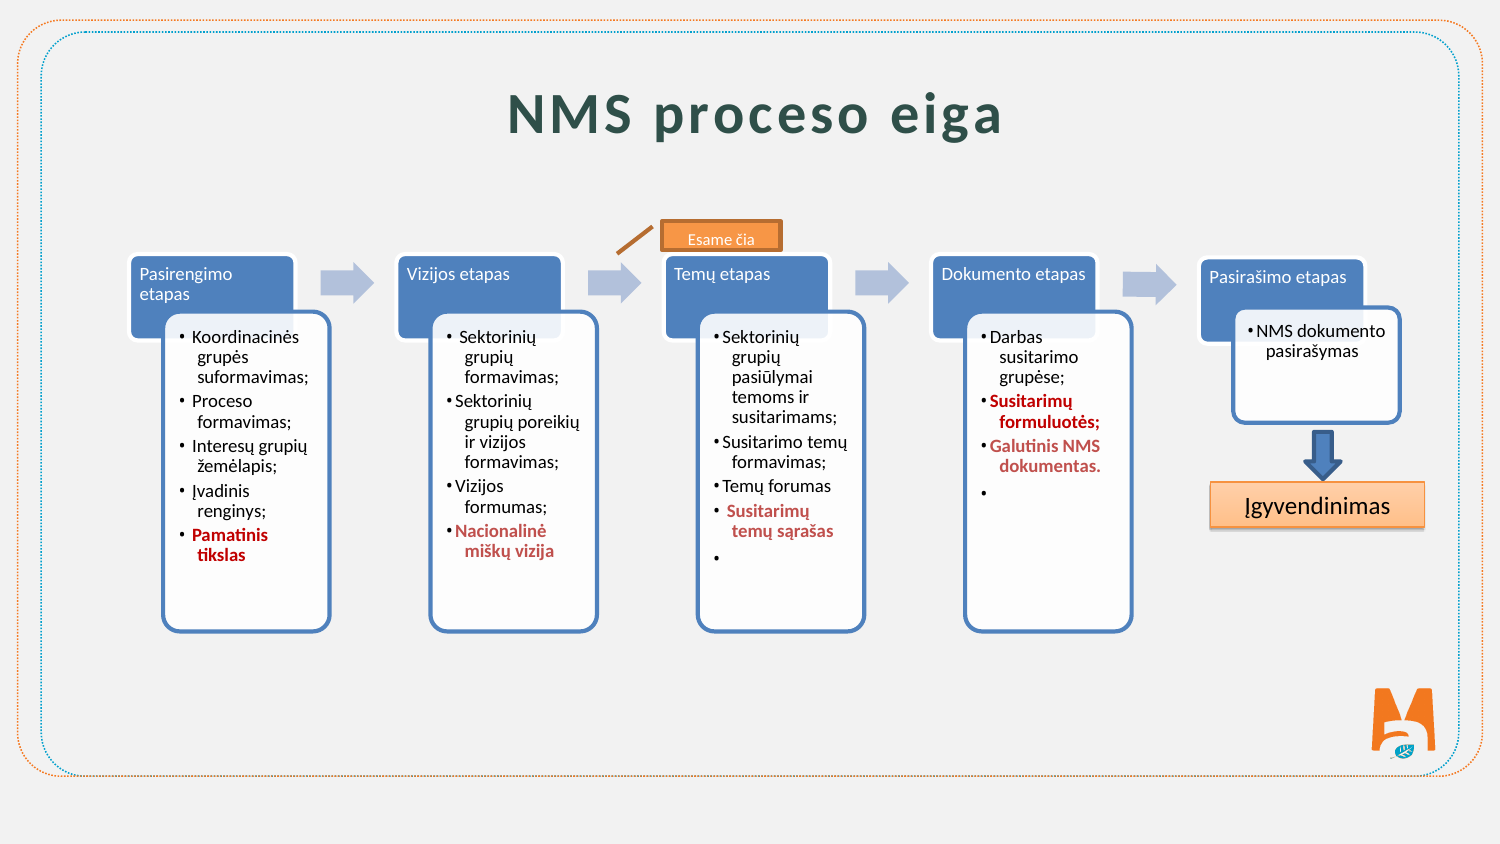

NMS proceso eiga
Esame čia
Pasirengimo etapas
Vizijos etapas
Temų etapas
Dokumento etapas
Pasirašimo etapas
NMS dokumento pasirašymas
 Koordinacinės grupės suformavimas;
 Proceso formavimas;
 Interesų grupių žemėlapis;
 Įvadinis renginys;
 Pamatinis tikslas
 Sektorinių grupių formavimas;
Sektorinių grupių poreikių ir vizijos formavimas;
Vizijos formumas;
Nacionalinė miškų vizija
Sektorinių grupių pasiūlymai temoms ir susitarimams;
Susitarimo temų formavimas;
Temų forumas
 Susitarimų temų sąrašas
Darbas susitarimo grupėse;
Susitarimų formuluotės;
Galutinis NMS dokumentas.
Įgyvendinimas